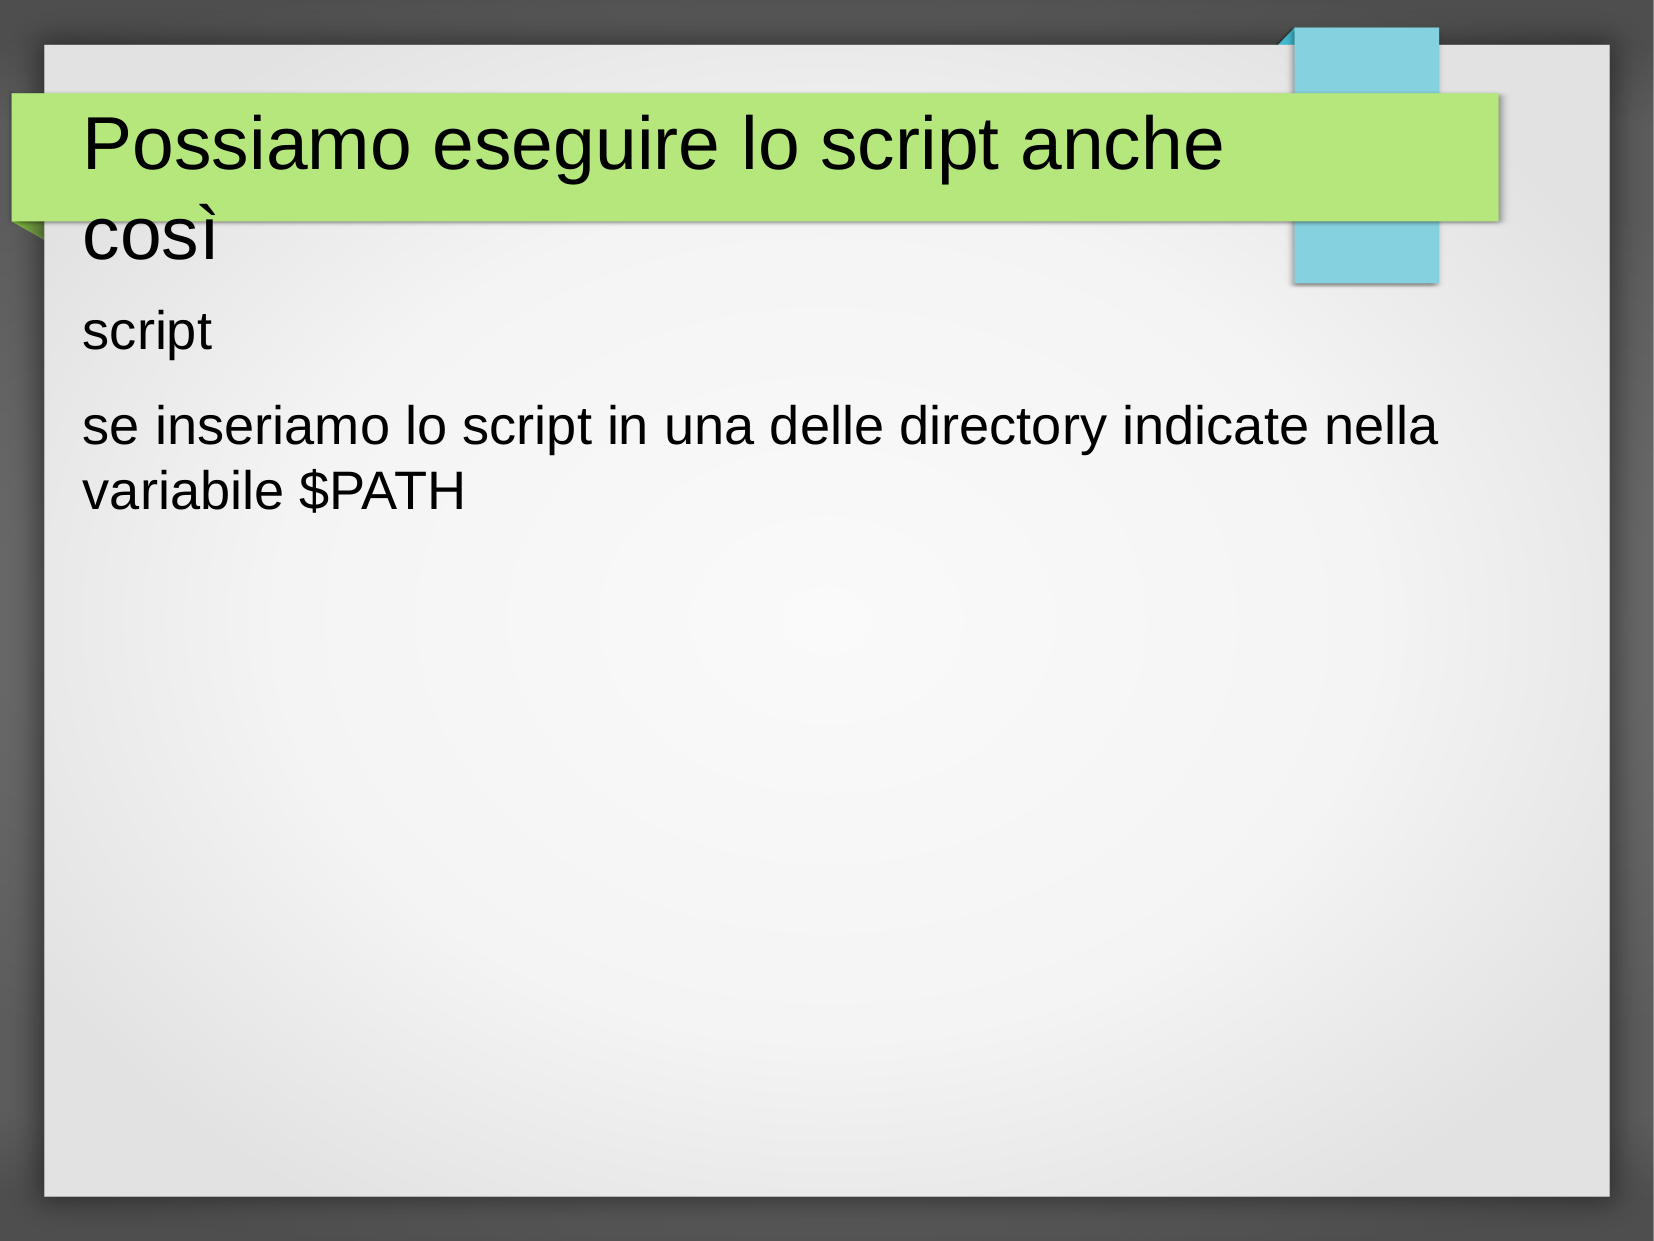

# Possiamo eseguire lo script anche così
script
se inseriamo lo script in una delle directory indicate nella variabile $PATH